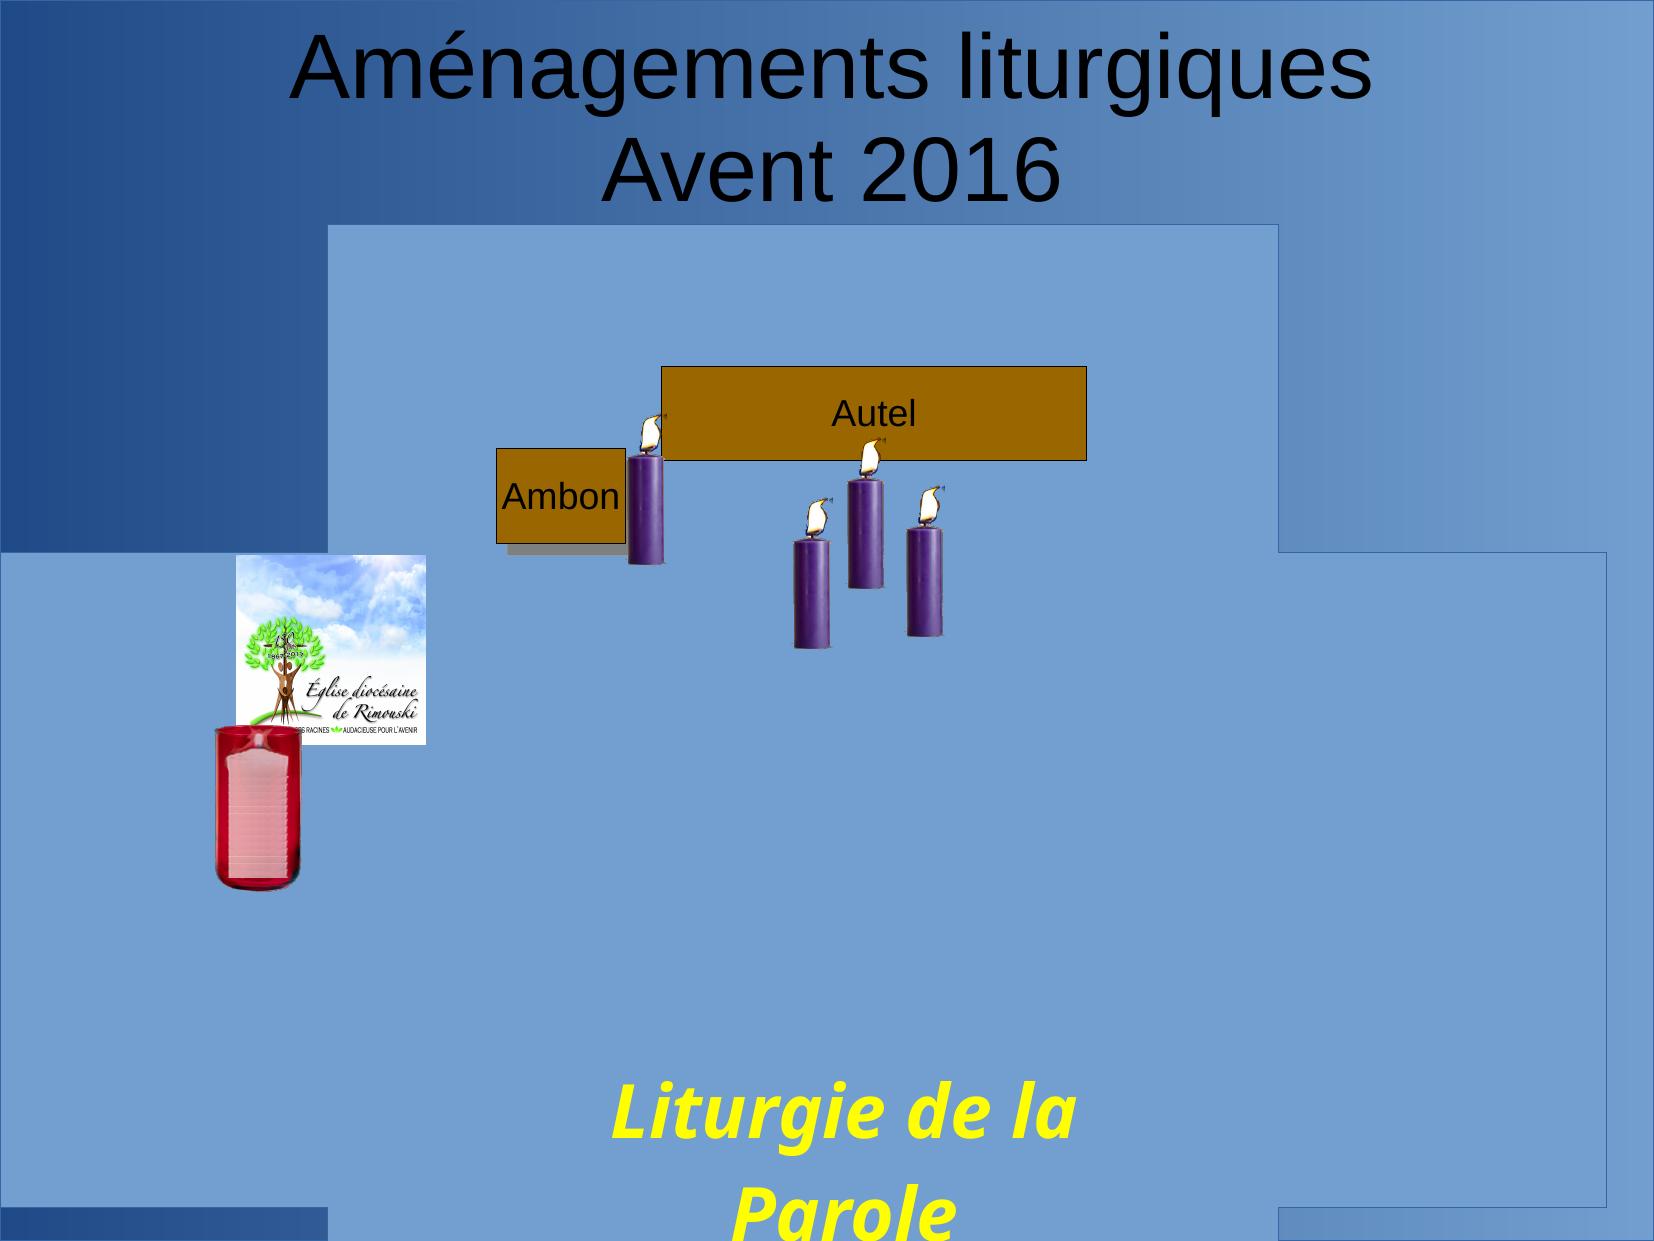

# Aménagements liturgiques Avent 2016
Autel
Ambon
Liturgie de la Parole
Semaine 4 – 18 déc.